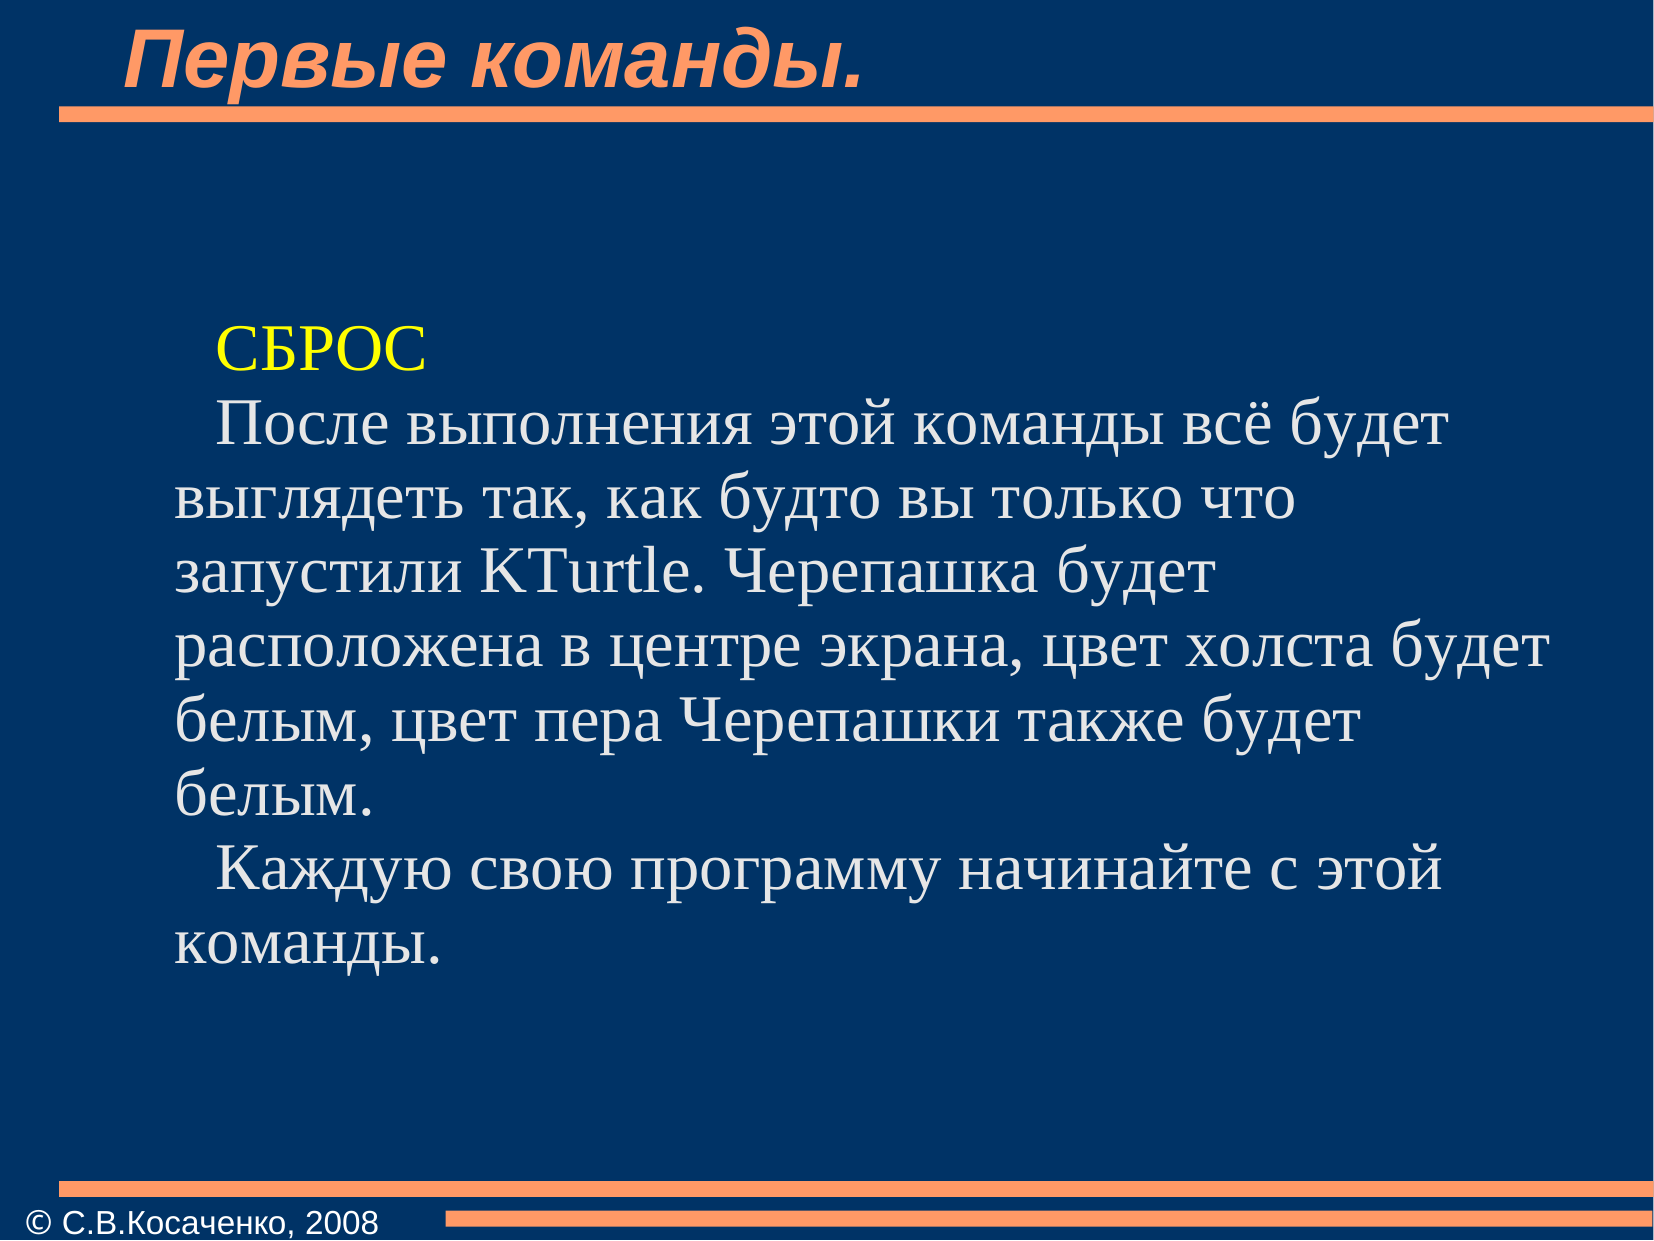

# Первые команды.
СБРОС
После выполнения этой команды всё будет выглядеть так, как будто вы только что запустили KTurtle. Черепашка будет расположена в центре экрана, цвет холста будет белым, цвет пера Черепашки также будет белым.
Каждую свою программу начинайте с этой команды.